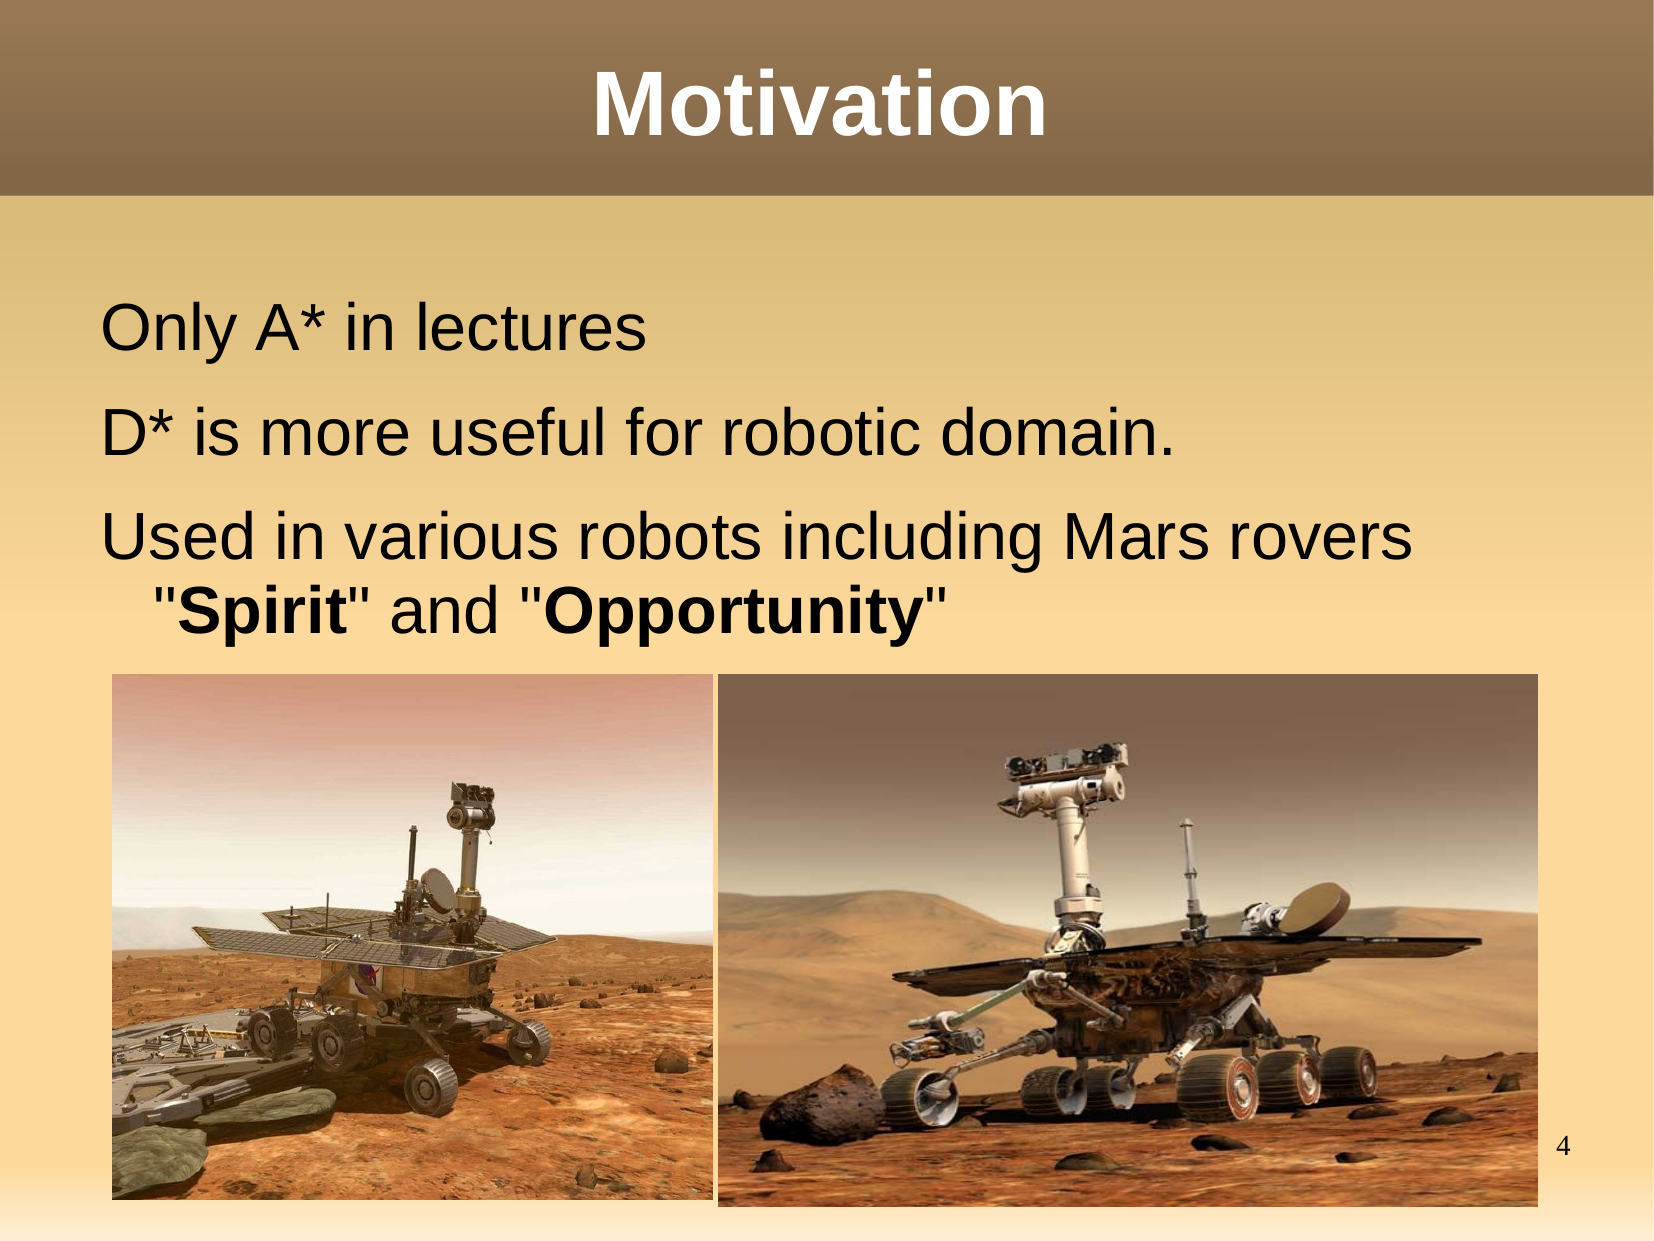

# Motivation
Only A* in lectures
D* is more useful for robotic domain.
Used in various robots including Mars rovers "Spirit" and "Opportunity"
4